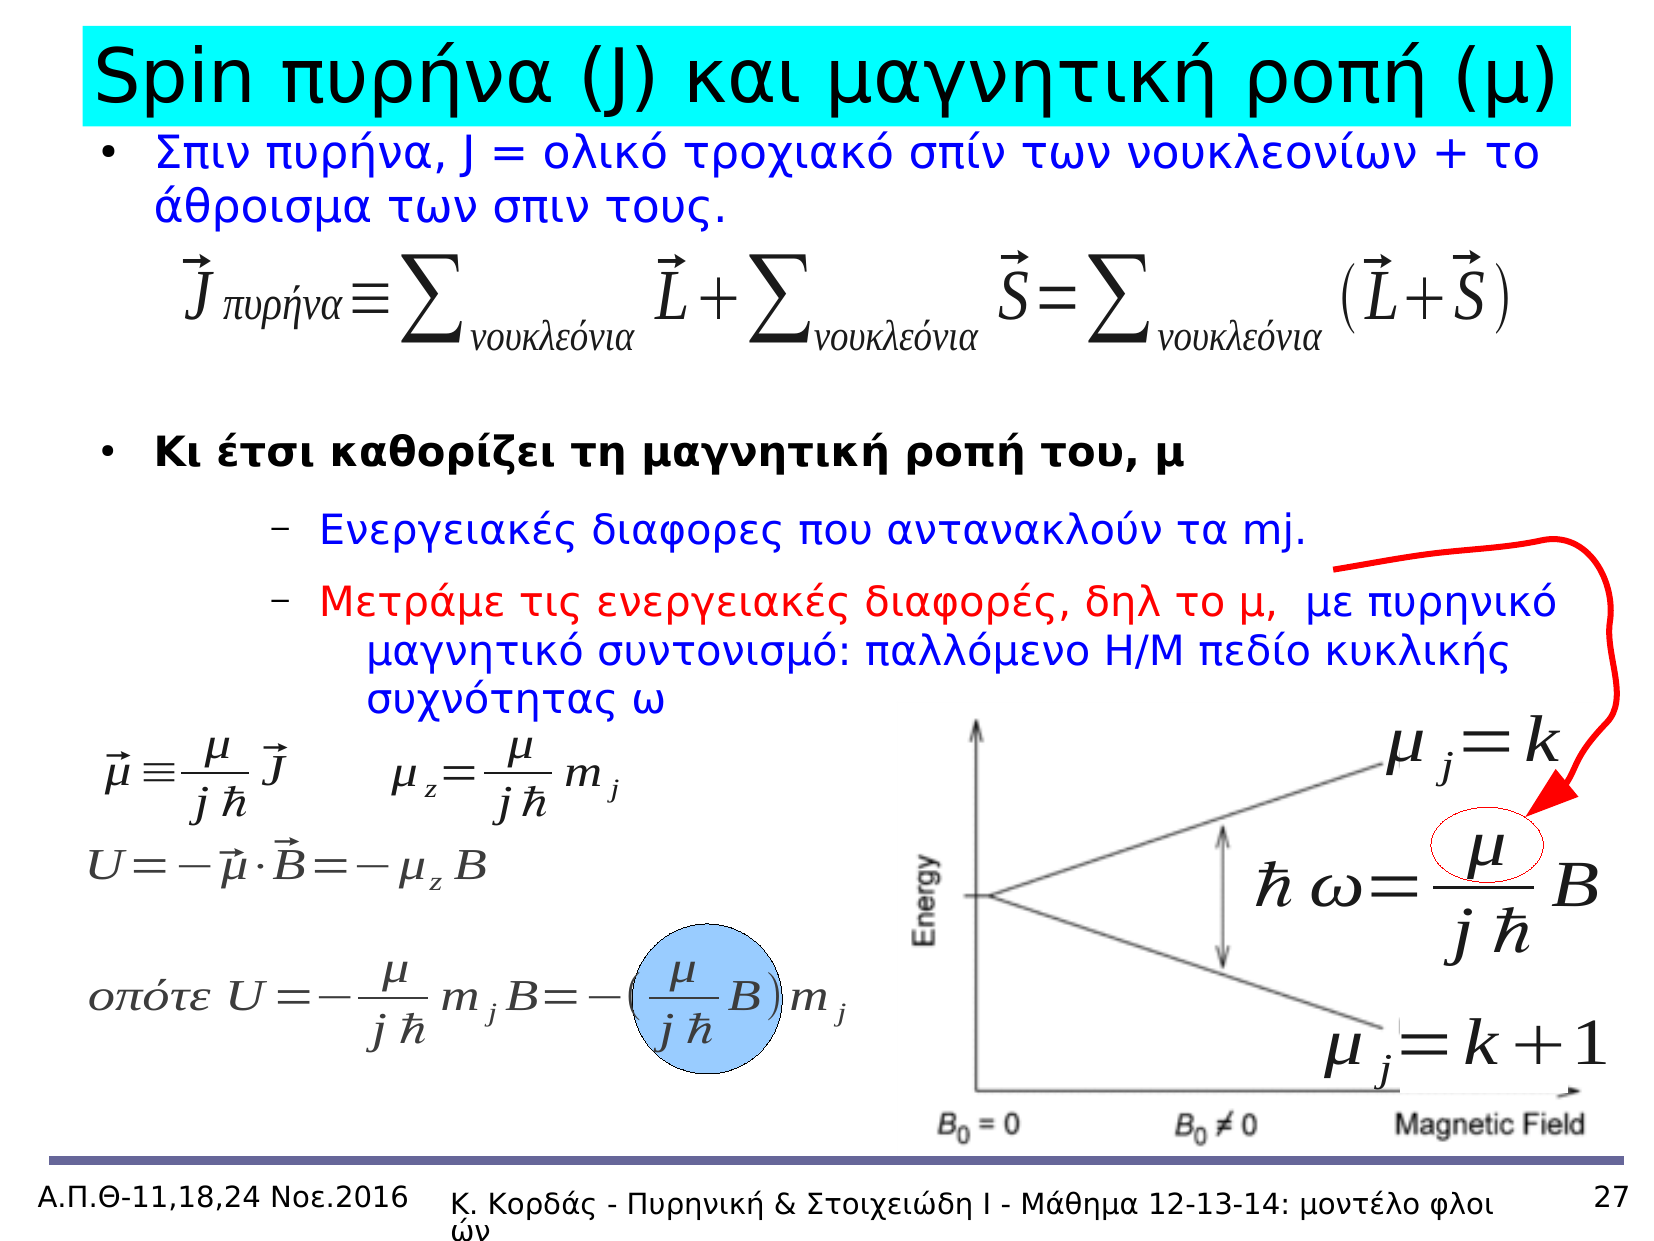

# Spin πυρήνα (J) και μαγνητική ροπή (μ)
Σπιν πυρήνα, J = ολικό τροχιακό σπίν των νουκλεονίων + το άθροισμα των σπιν τους.
Κι έτσι καθορίζει τη μαγνητική ροπή του, μ
Ενεργειακές διαφορες που αντανακλoύν τα mj.
Μετράμε τις ενεργειακές διαφορές, δηλ το μ, με πυρηνικό μαγνητικό συντονισμό: παλλόμενο Η/Μ πεδίο κυκλικής συχνότητας ω
Α.Π.Θ-11,18,24 Νοε.2016
27
Κ. Κορδάς - Πυρηνική & Στοιχειώδη Ι - Μάθημα 12-13-14: μοντέλο φλοιών